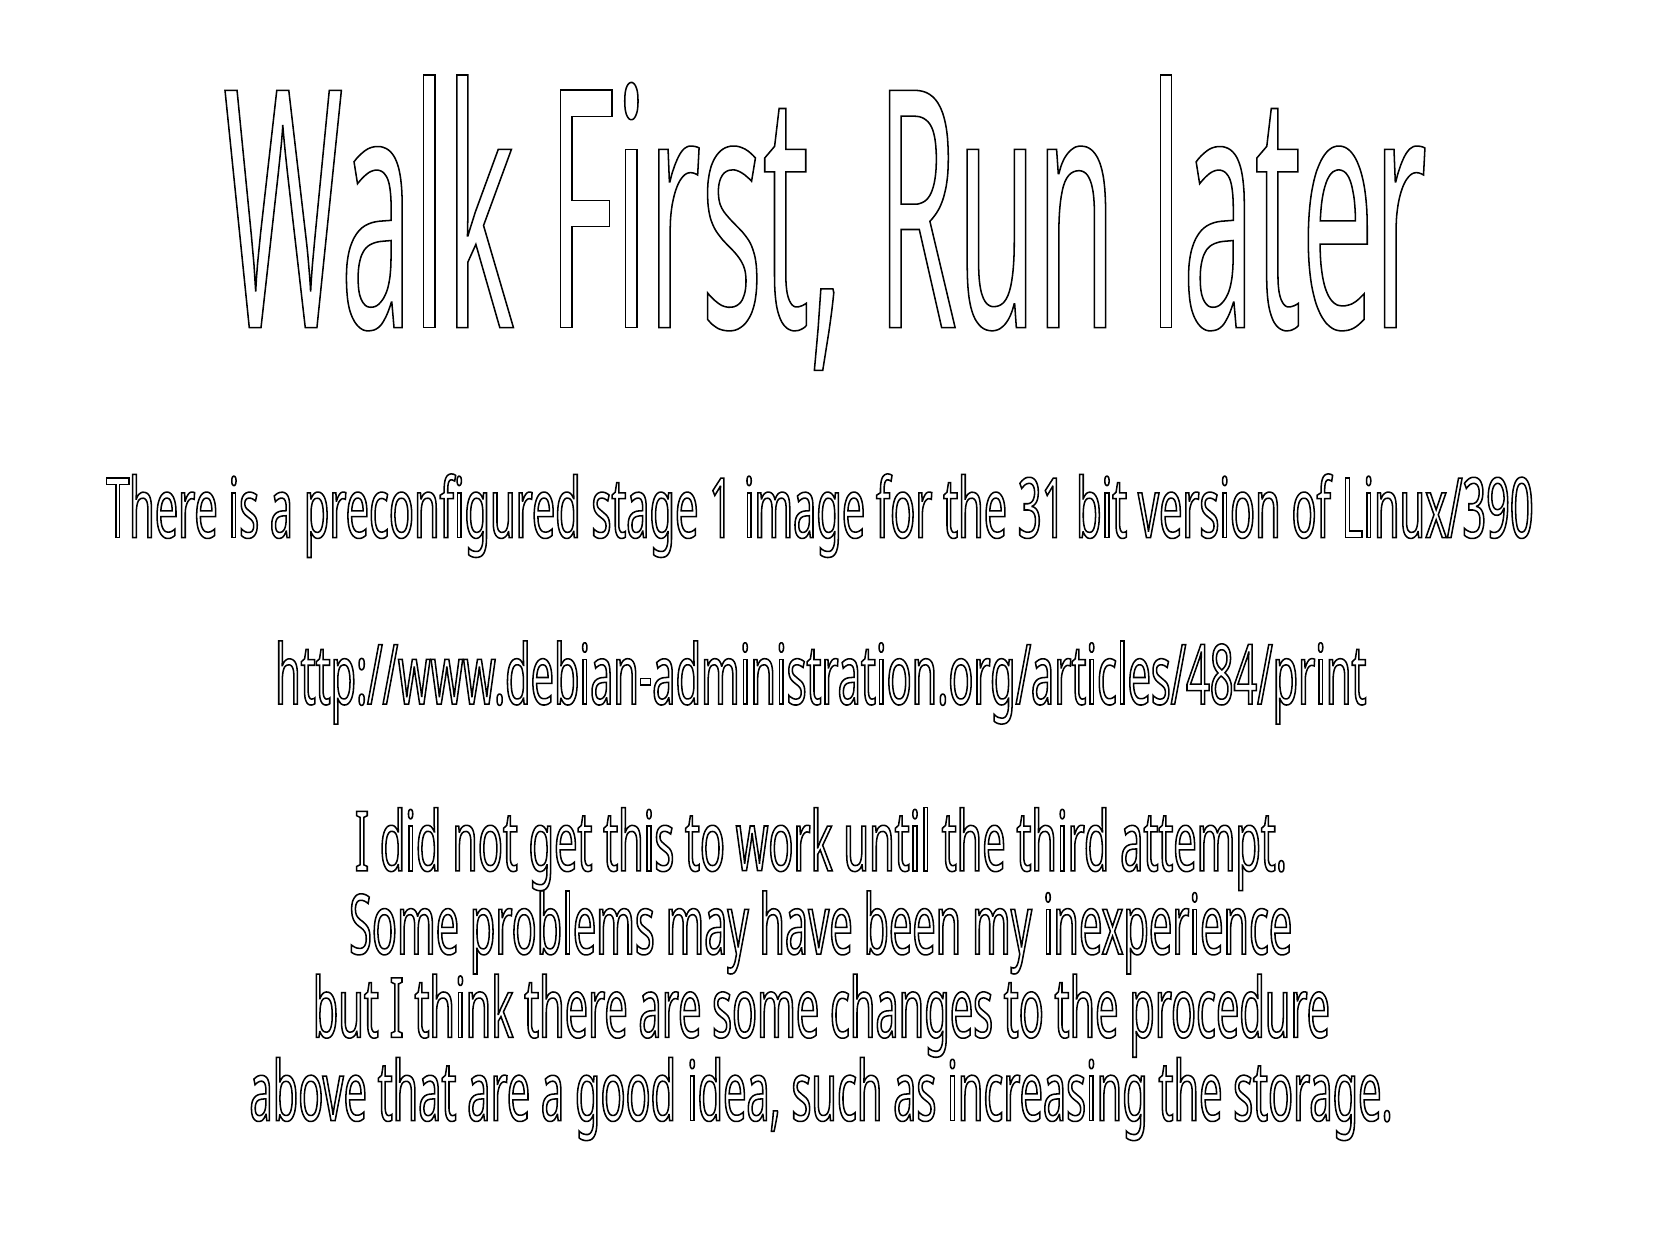

Walk First, Run later
There is a preconfigured stage 1 image for the 31 bit version of Linux/390
http://www.debian-administration.org/articles/484/print
I did not get this to work until the third attempt.
Some problems may have been my inexperience
but I think there are some changes to the procedure
above that are a good idea, such as increasing the storage.